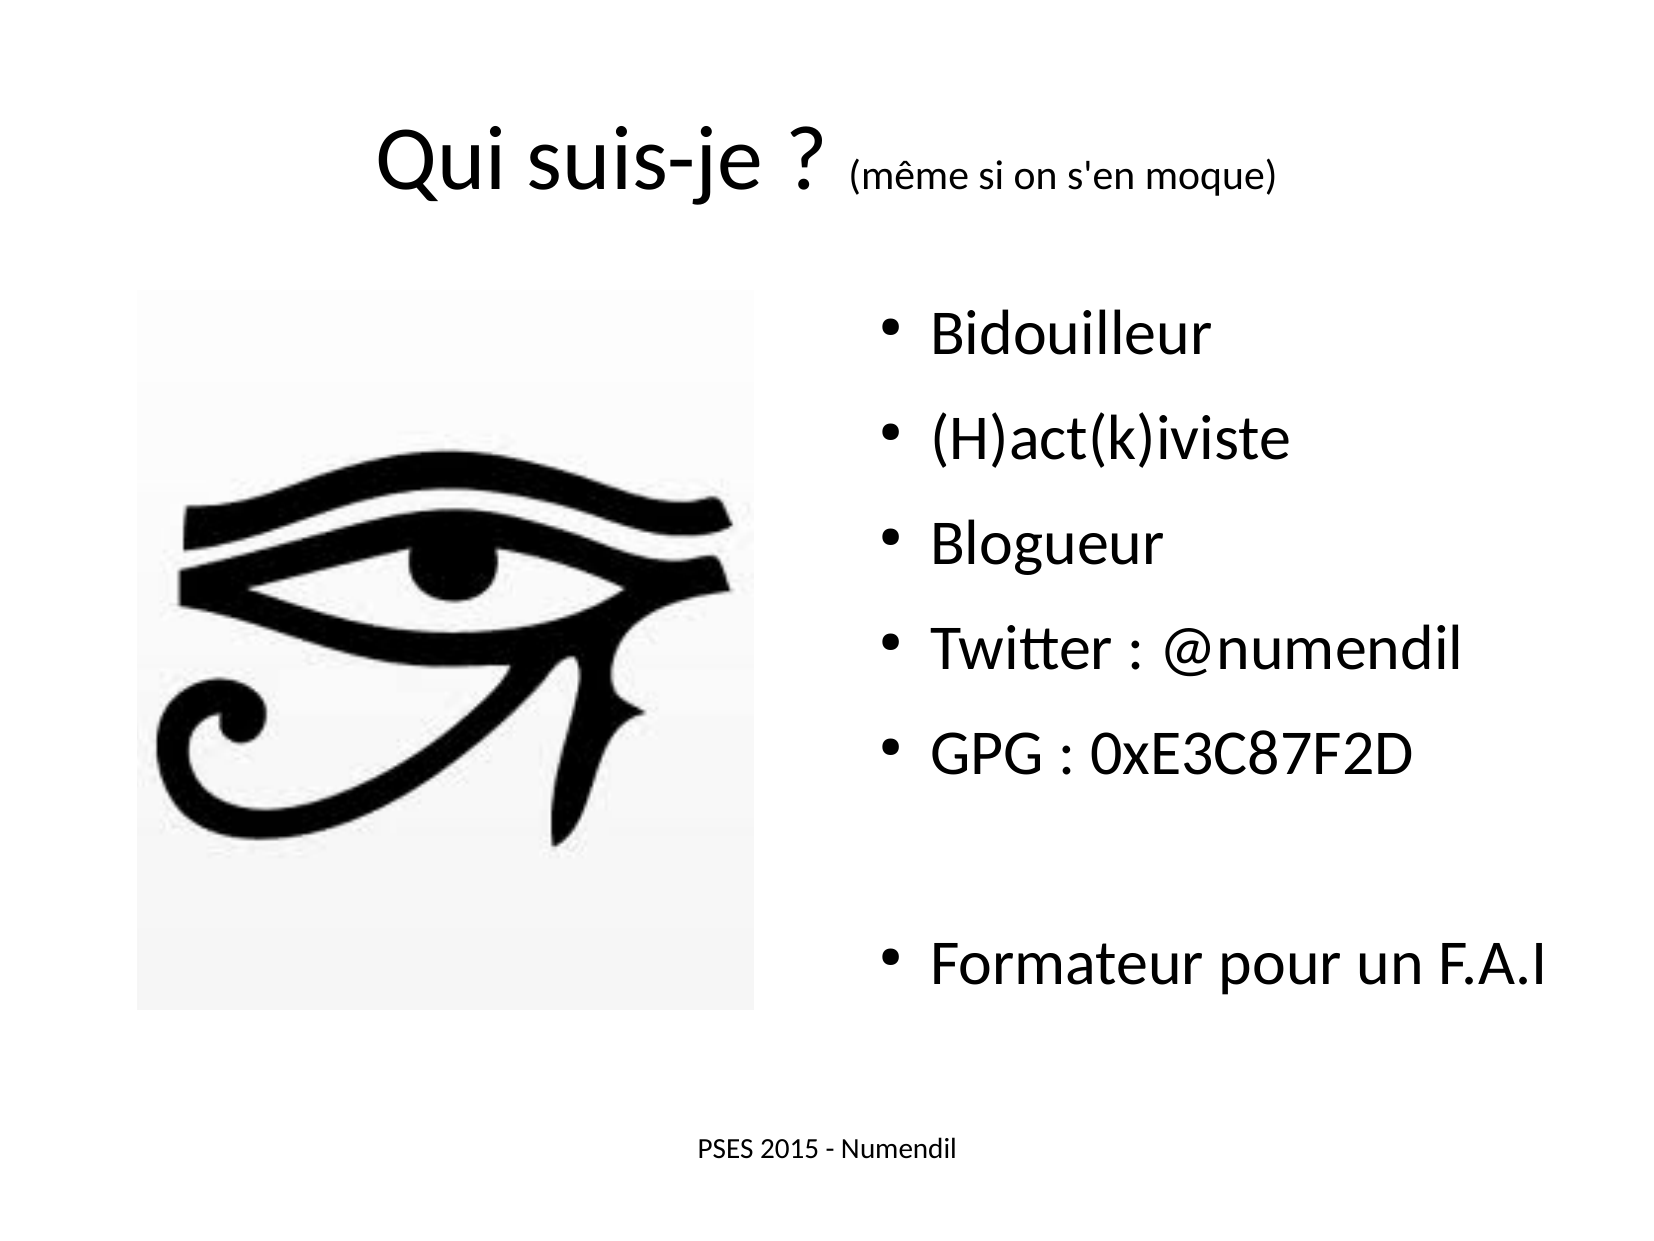

# Qui suis-je ? (même si on s'en moque)
Bidouilleur
(H)act(k)iviste
Blogueur
Twitter : @numendil
GPG : 0xE3C87F2D
Formateur pour un F.A.I
PSES 2015 - Numendil
PSES 2015 - Numendil